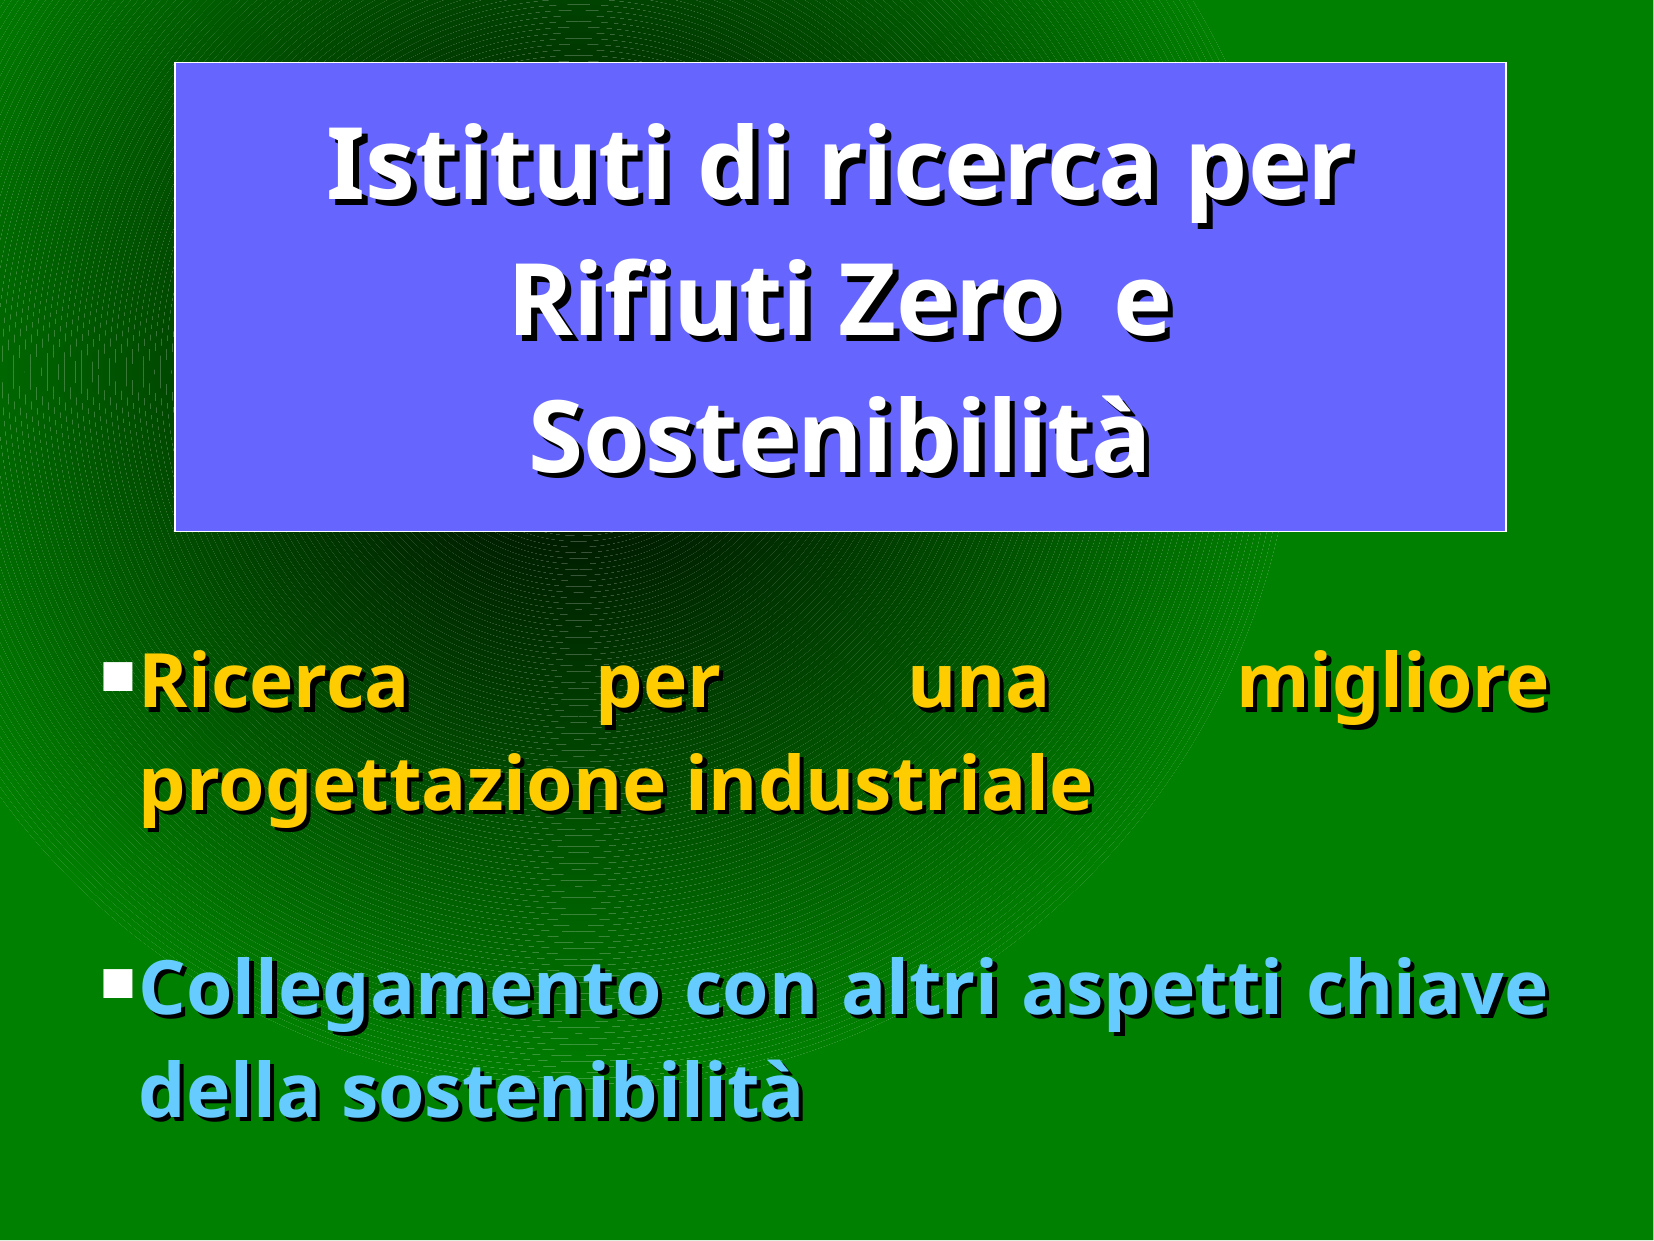

Istituti di ricerca per
Rifiuti Zero e
Sostenibilità
Ricerca per una migliore progettazione industriale
Collegamento con altri aspetti chiave della sostenibilità